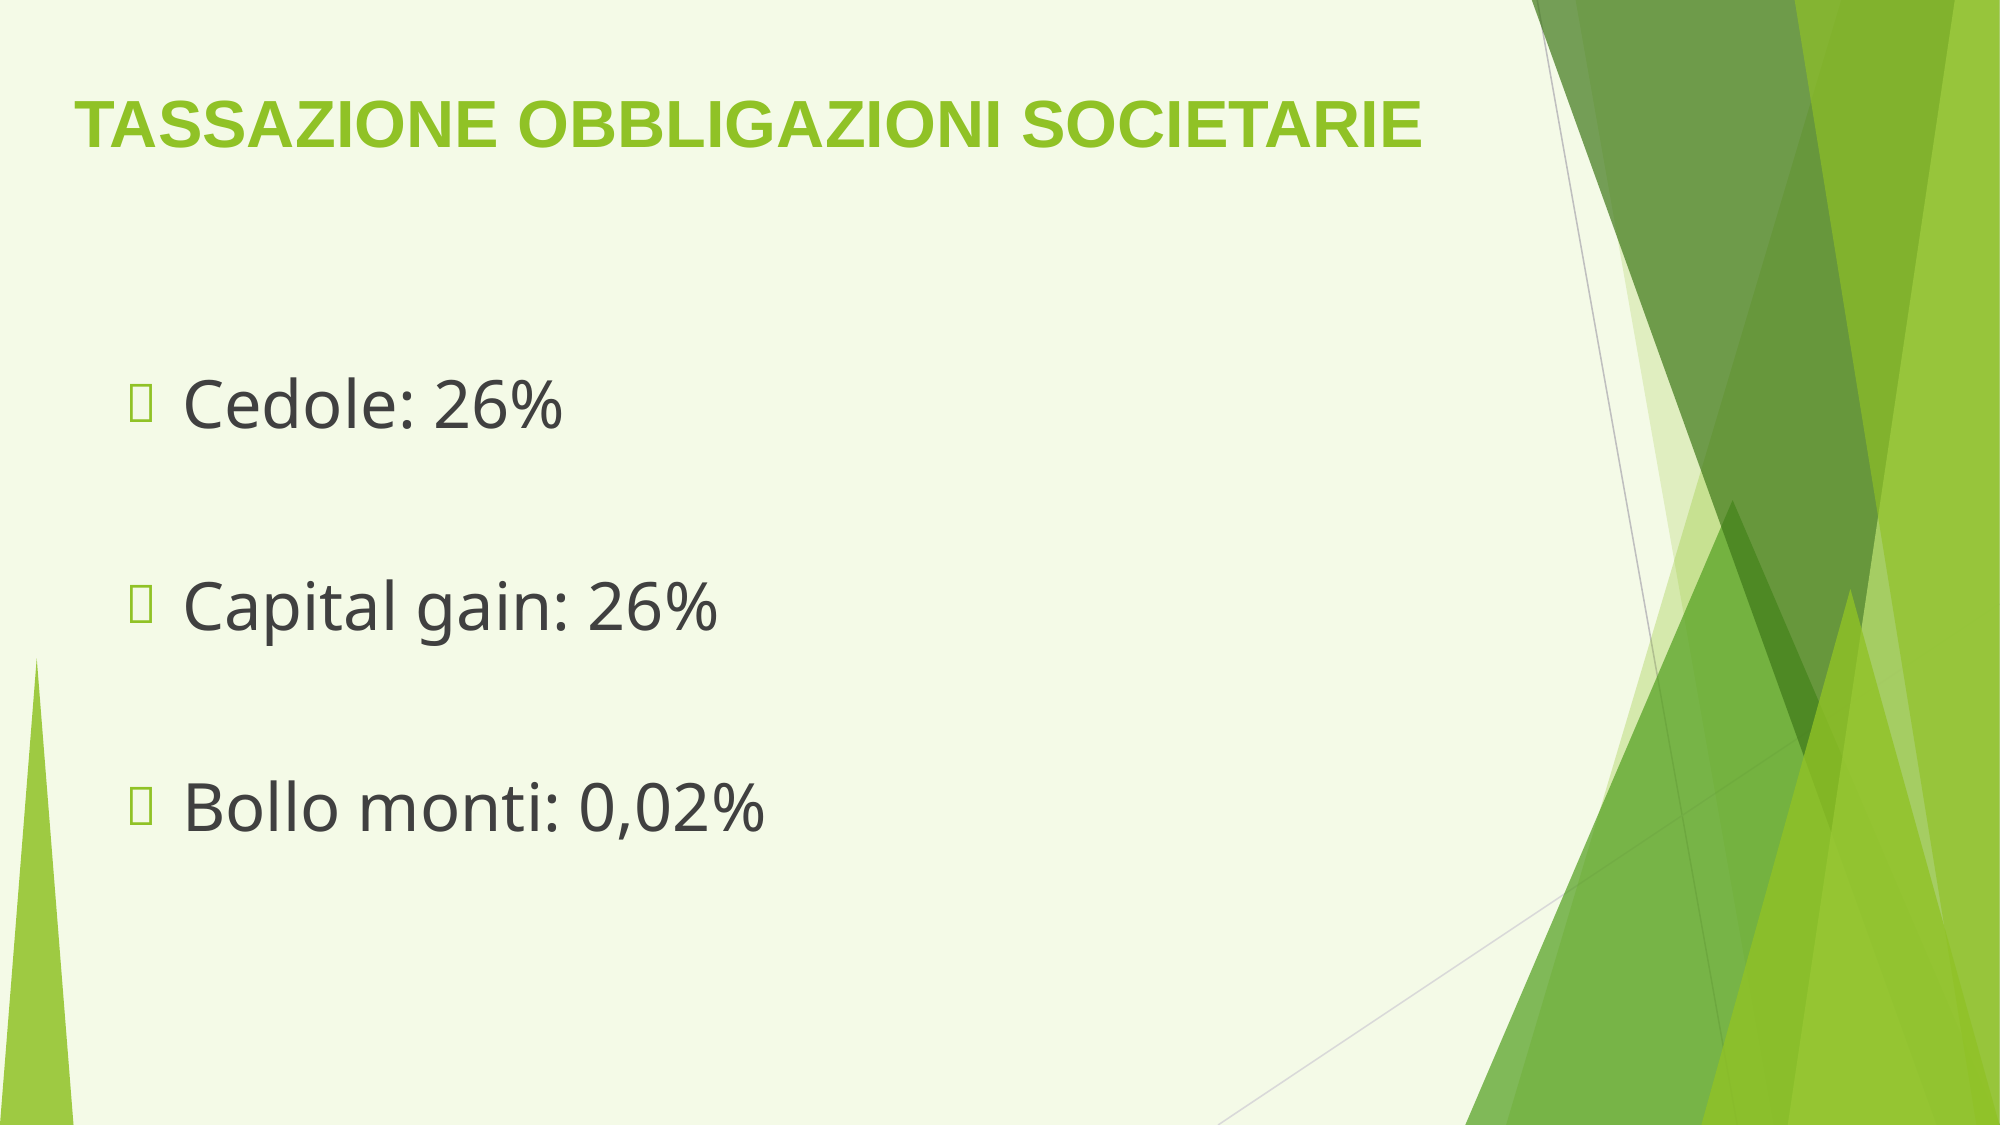

# TASSAZIONE OBBLIGAZIONI SOCIETARIE
Cedole: 26%
Capital gain: 26%
Bollo monti: 0,02%